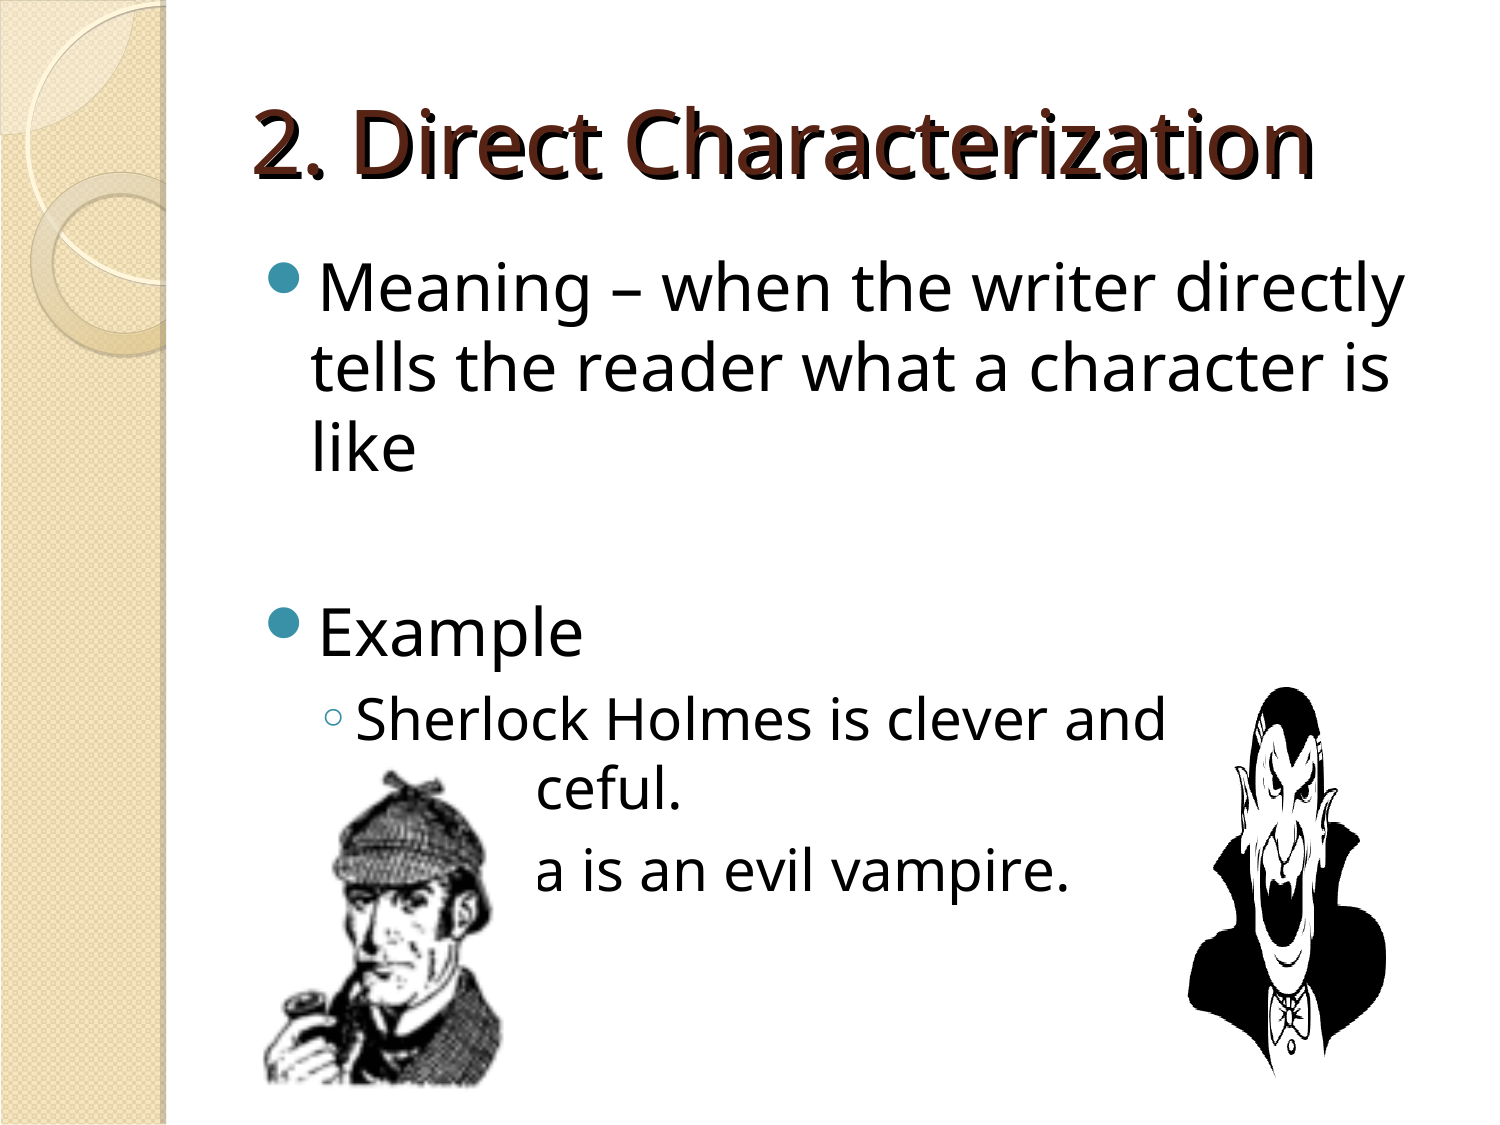

# 2. Direct Characterization
Meaning – when the writer directly tells the reader what a character is like
Example
Sherlock Holmes is clever and resourceful.
Dracula is an evil vampire.